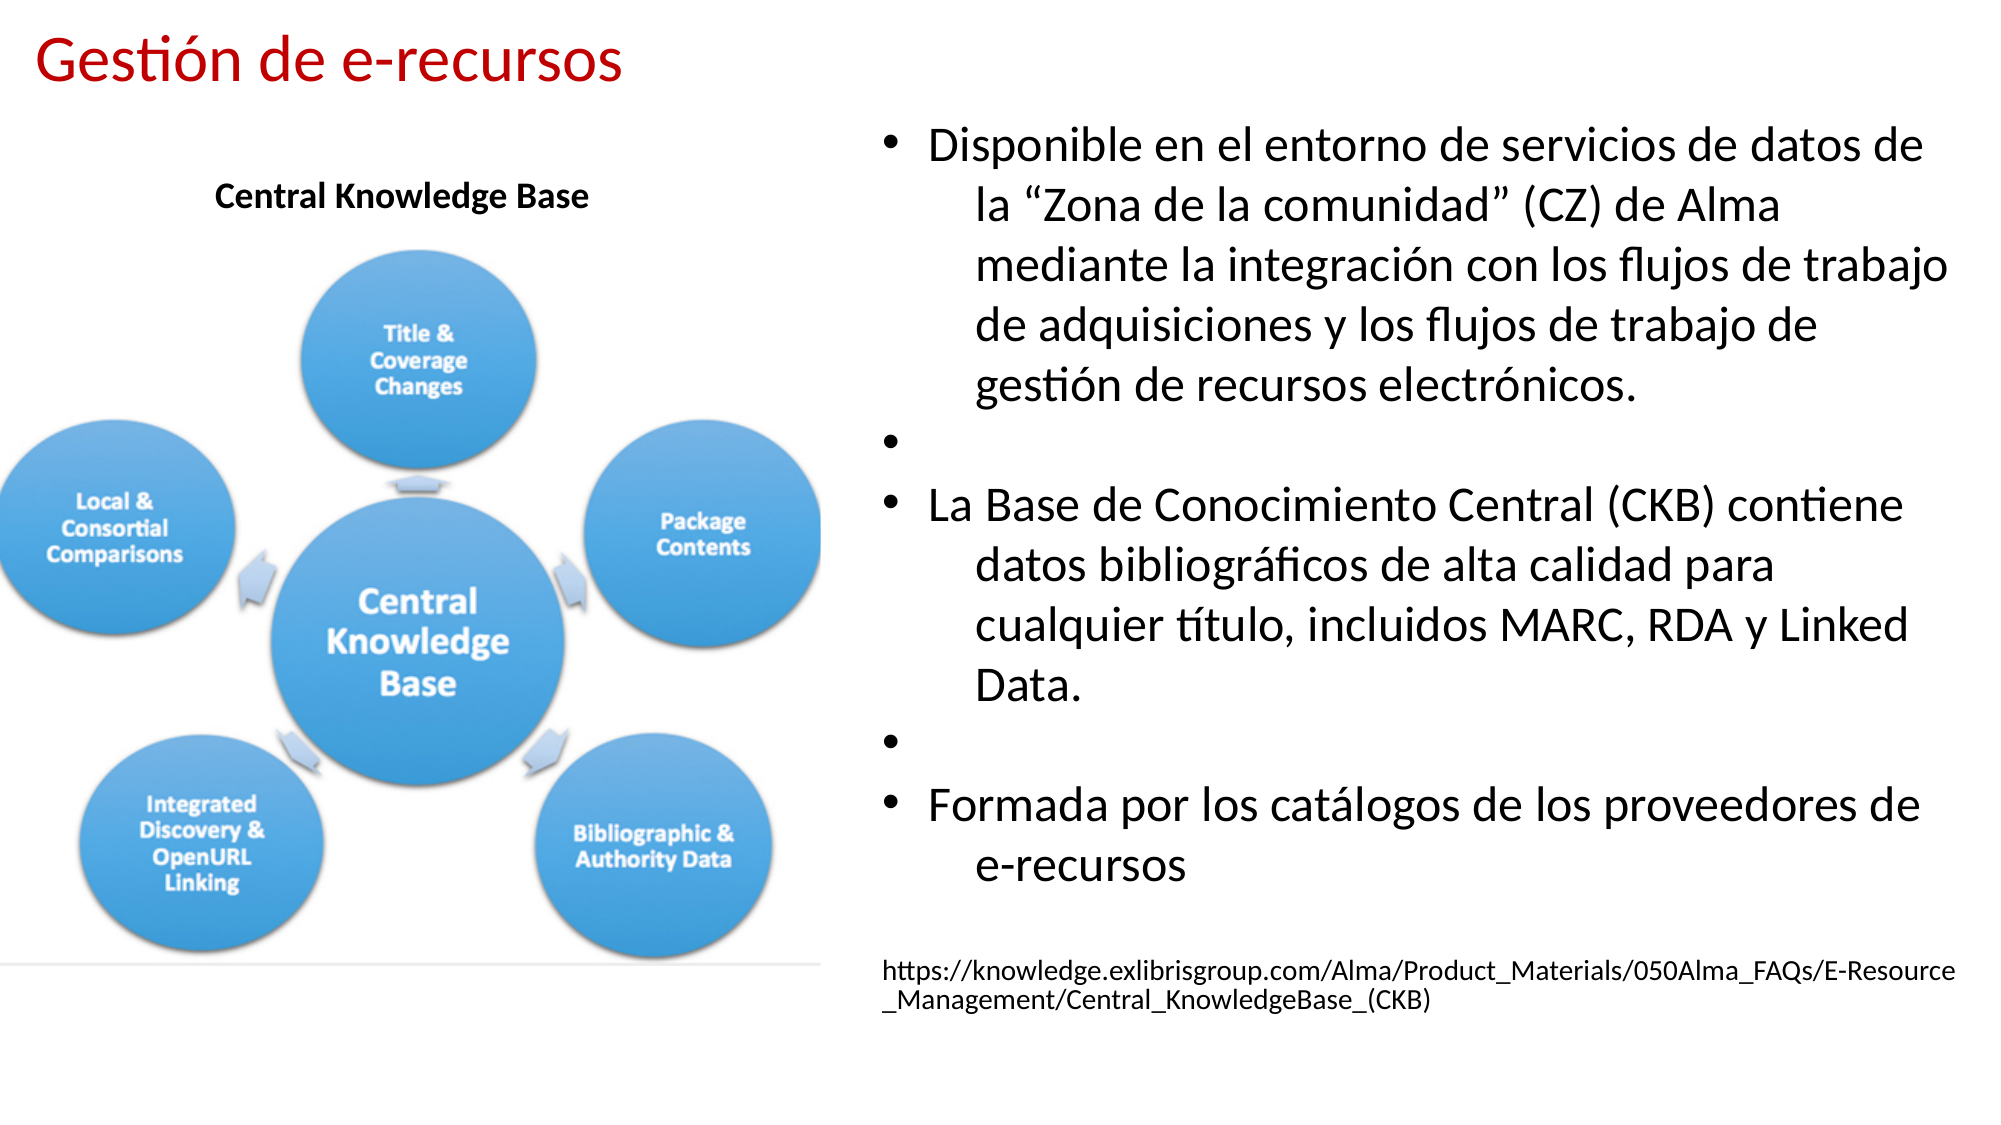

# Gestión de e-recursos
Disponible en el entorno de servicios de datos de la “Zona de la comunidad” (CZ) de Alma mediante la integración con los flujos de trabajo de adquisiciones y los flujos de trabajo de gestión de recursos electrónicos.
La Base de Conocimiento Central (CKB) contiene datos bibliográficos de alta calidad para cualquier título, incluidos MARC, RDA y Linked Data.
Formada por los catálogos de los proveedores de e-recursos
https://knowledge.exlibrisgroup.com/Alma/Product_Materials/050Alma_FAQs/E-Resource_Management/Central_KnowledgeBase_(CKB)
Central Knowledge Base